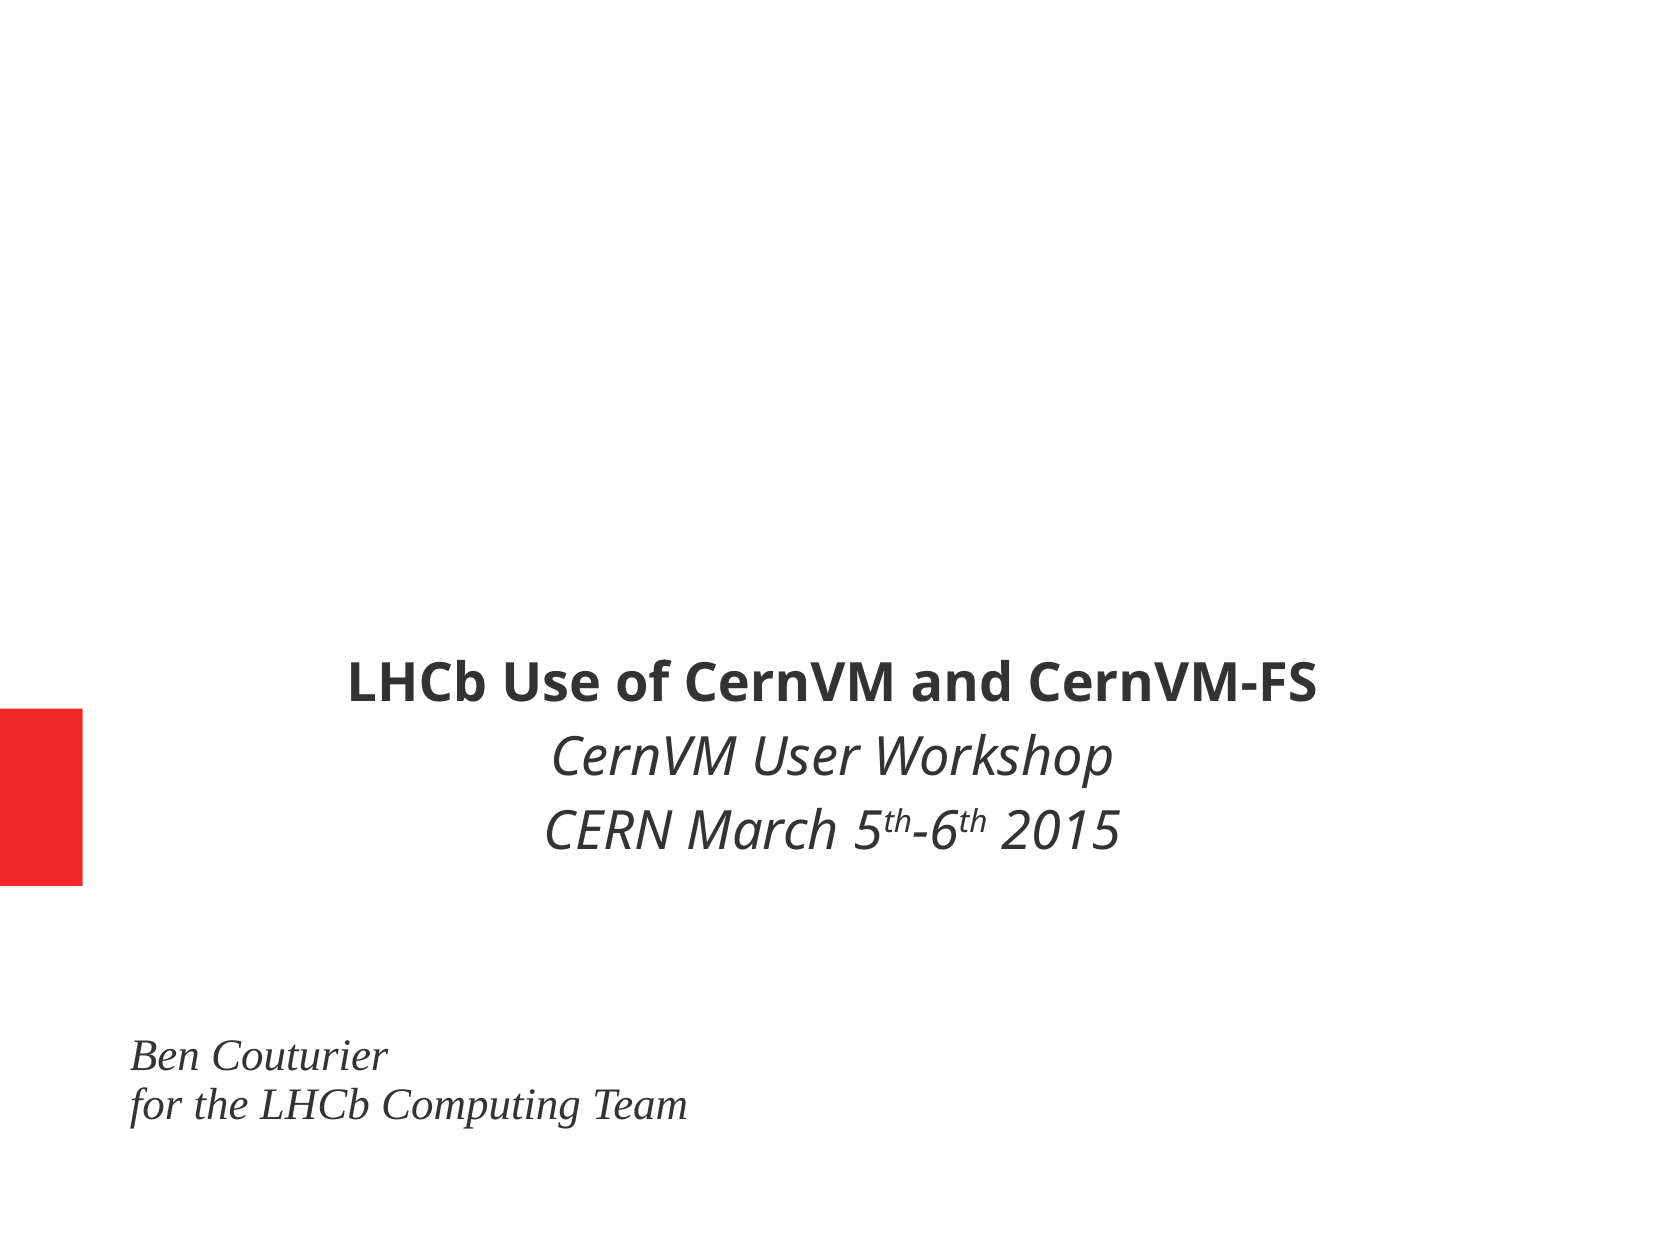

# LHCb Use of CernVM and CernVM-FS CernVM User Workshop CERN March 5th-6th 2015
Ben Couturier
for the LHCb Computing Team